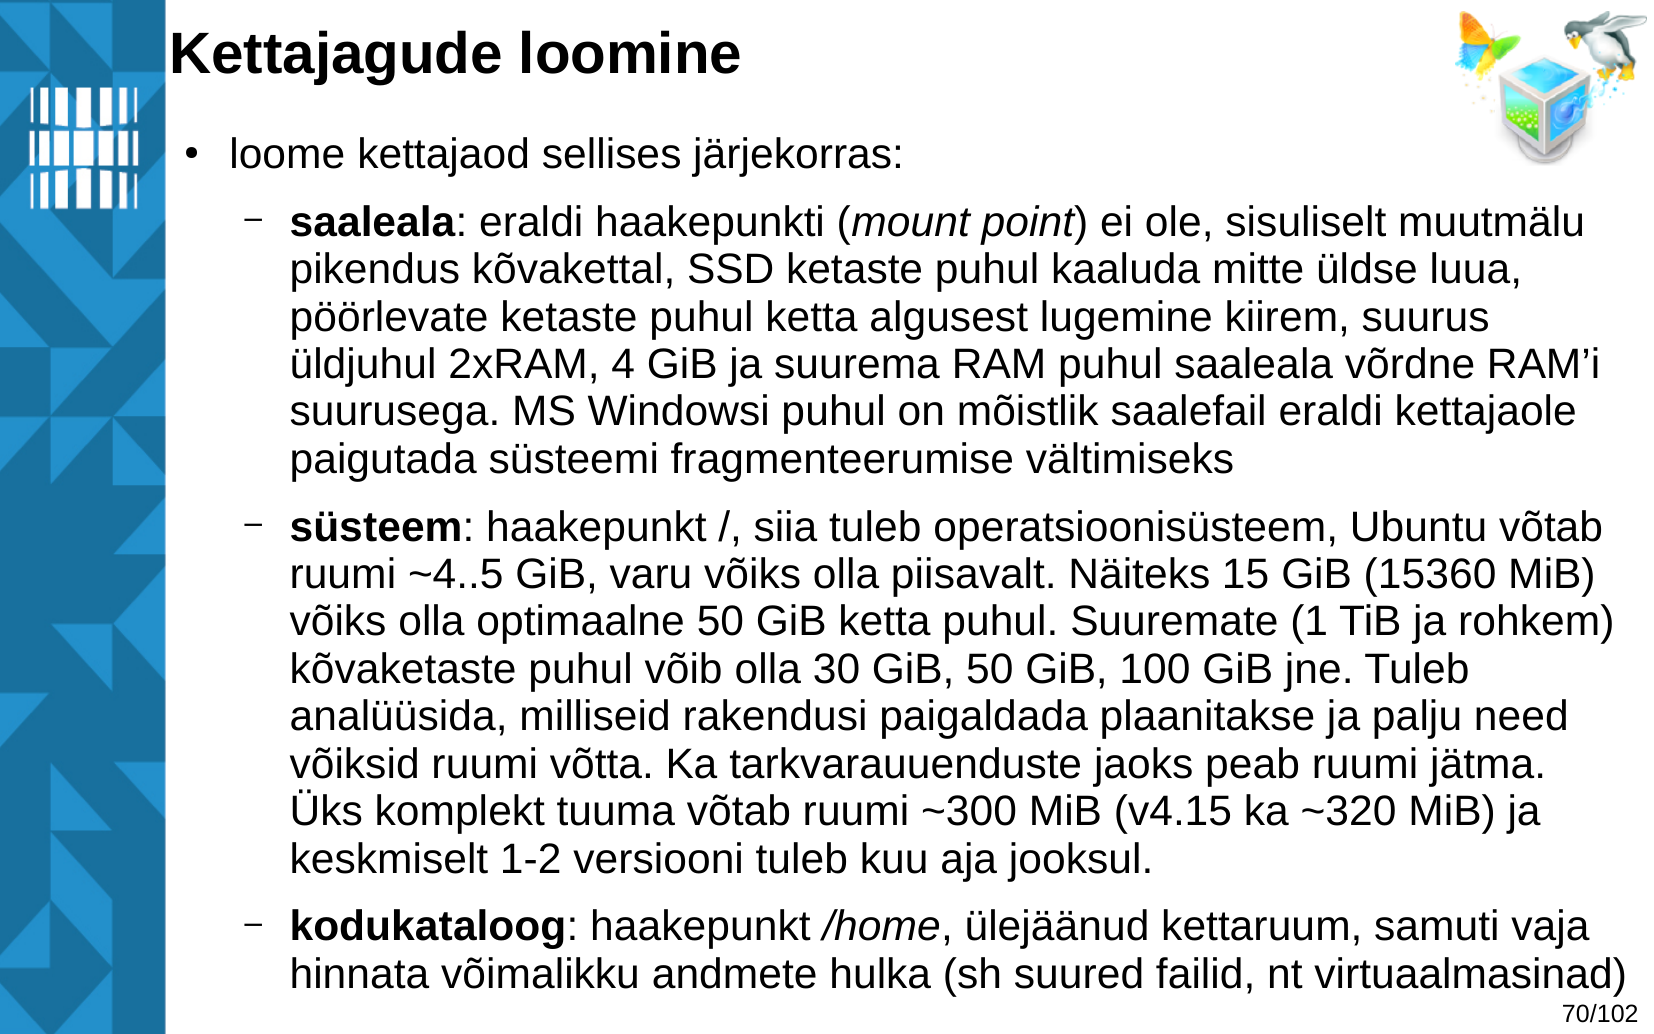

# Kettajagude loomine
loome kettajaod sellises järjekorras:
saaleala: eraldi haakepunkti (mount point) ei ole, sisuliselt muutmälu pikendus kõvakettal, SSD ketaste puhul kaaluda mitte üldse luua, pöörlevate ketaste puhul ketta algusest lugemine kiirem, suurus üldjuhul 2xRAM, 4 GiB ja suurema RAM puhul saaleala võrdne RAM’i suurusega. MS Windowsi puhul on mõistlik saalefail eraldi kettajaole paigutada süsteemi fragmenteerumise vältimiseks
süsteem: haakepunkt /, siia tuleb operatsioonisüsteem, Ubuntu võtab ruumi ~4..5 GiB, varu võiks olla piisavalt. Näiteks 15 GiB (15360 MiB) võiks olla optimaalne 50 GiB ketta puhul. Suuremate (1 TiB ja rohkem) kõvaketaste puhul võib olla 30 GiB, 50 GiB, 100 GiB jne. Tuleb analüüsida, milliseid rakendusi paigaldada plaanitakse ja palju need võiksid ruumi võtta. Ka tarkvarauuenduste jaoks peab ruumi jätma. Üks komplekt tuuma võtab ruumi ~300 MiB (v4.15 ka ~320 MiB) ja keskmiselt 1-2 versiooni tuleb kuu aja jooksul.
kodukataloog: haakepunkt /home, ülejäänud kettaruum, samuti vaja hinnata võimalikku andmete hulka (sh suured failid, nt virtuaalmasinad)